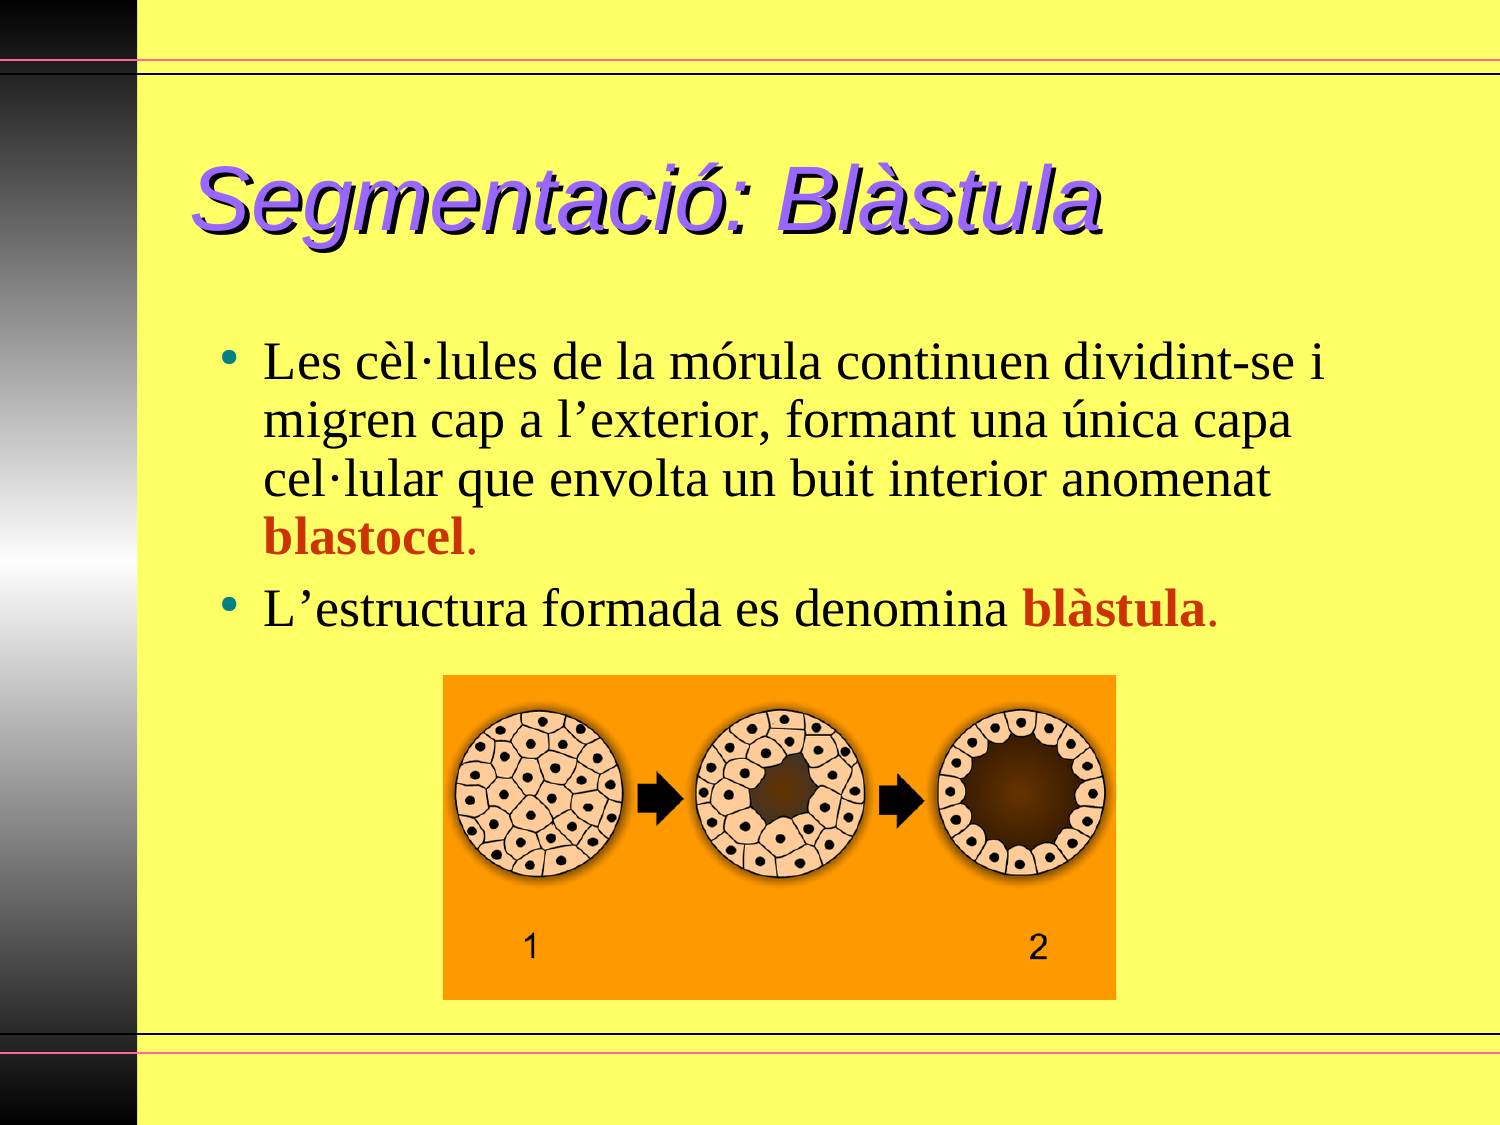

# Segmentació: Blàstula
Les cèl·lules de la mórula continuen dividint-se i migren cap a l’exterior, formant una única capa cel·lular que envolta un buit interior anomenat blastocel.
L’estructura formada es denomina blàstula.